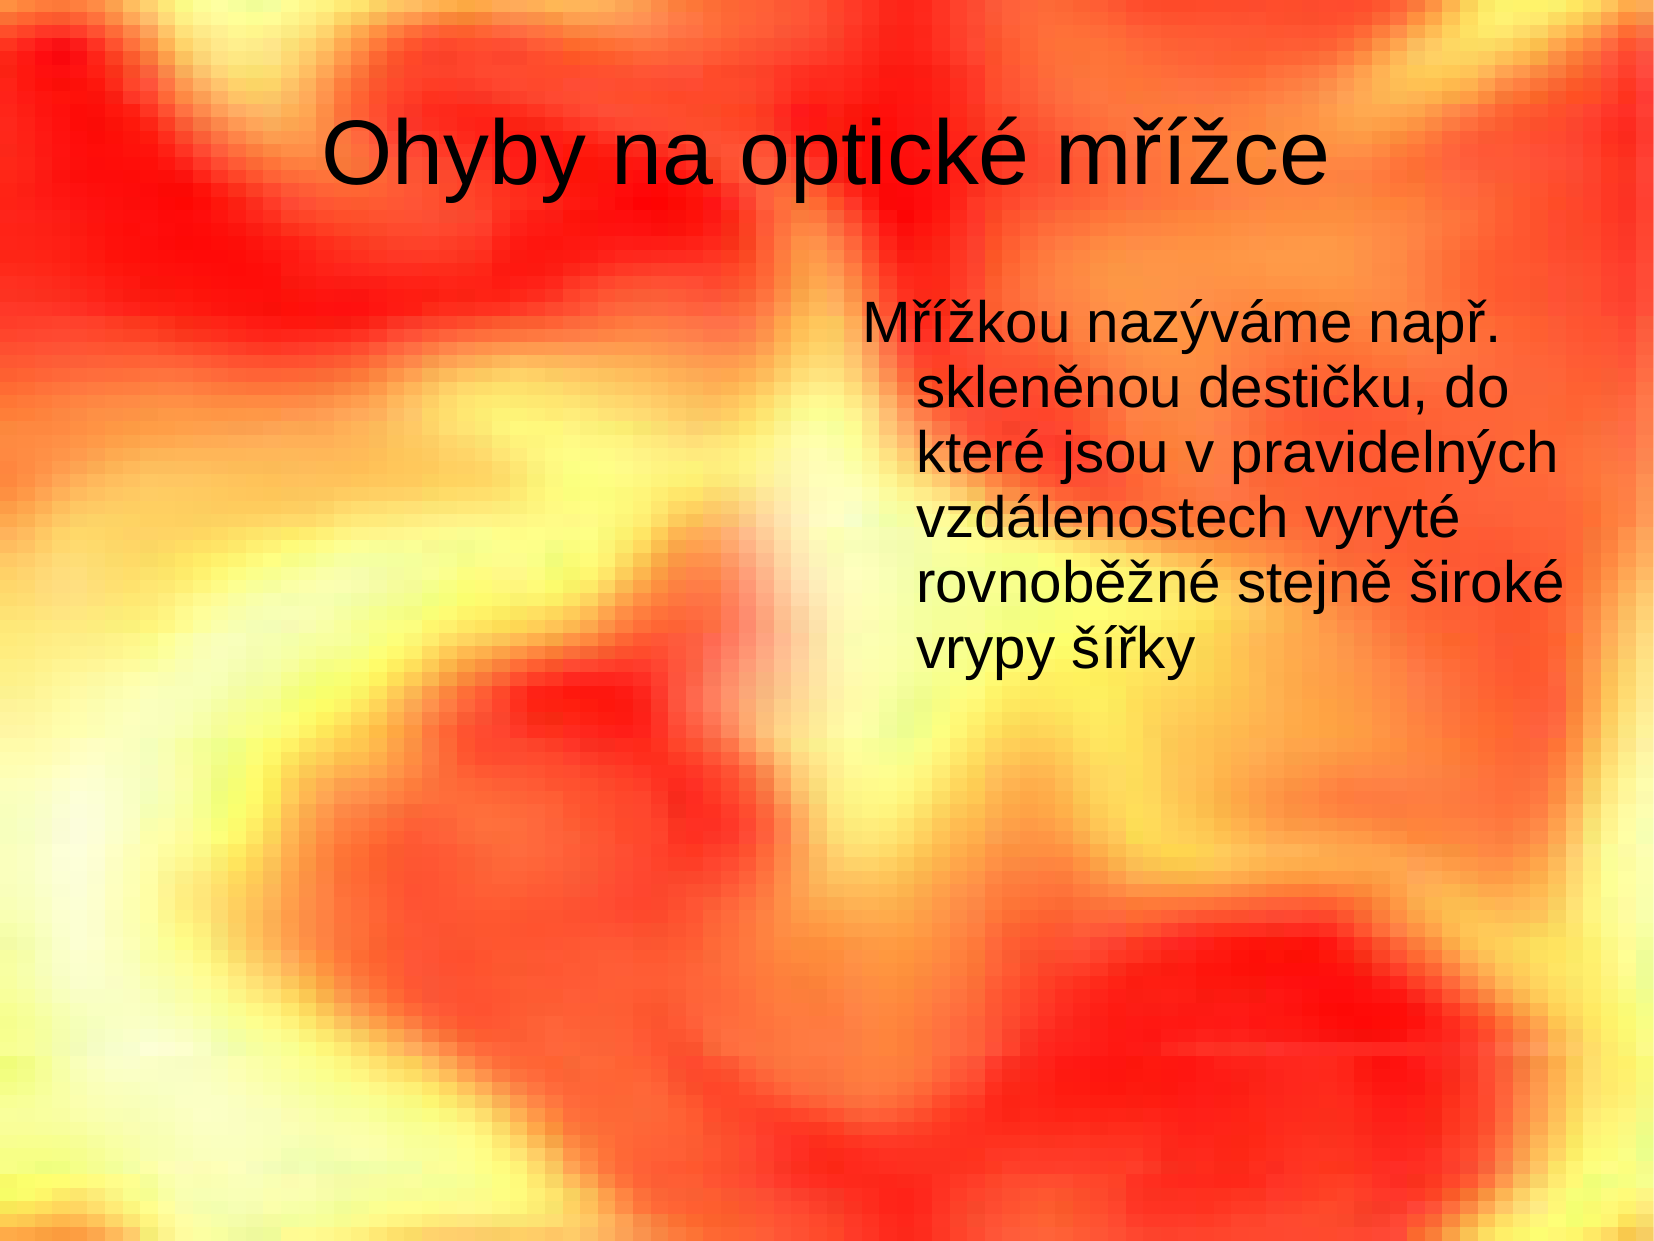

# Ohyby na optické mřížce
Mřížkou nazýváme např. skleněnou destičku, do které jsou v pravidelných vzdálenostech vyryté rovnoběžné stejně široké vrypy šířky